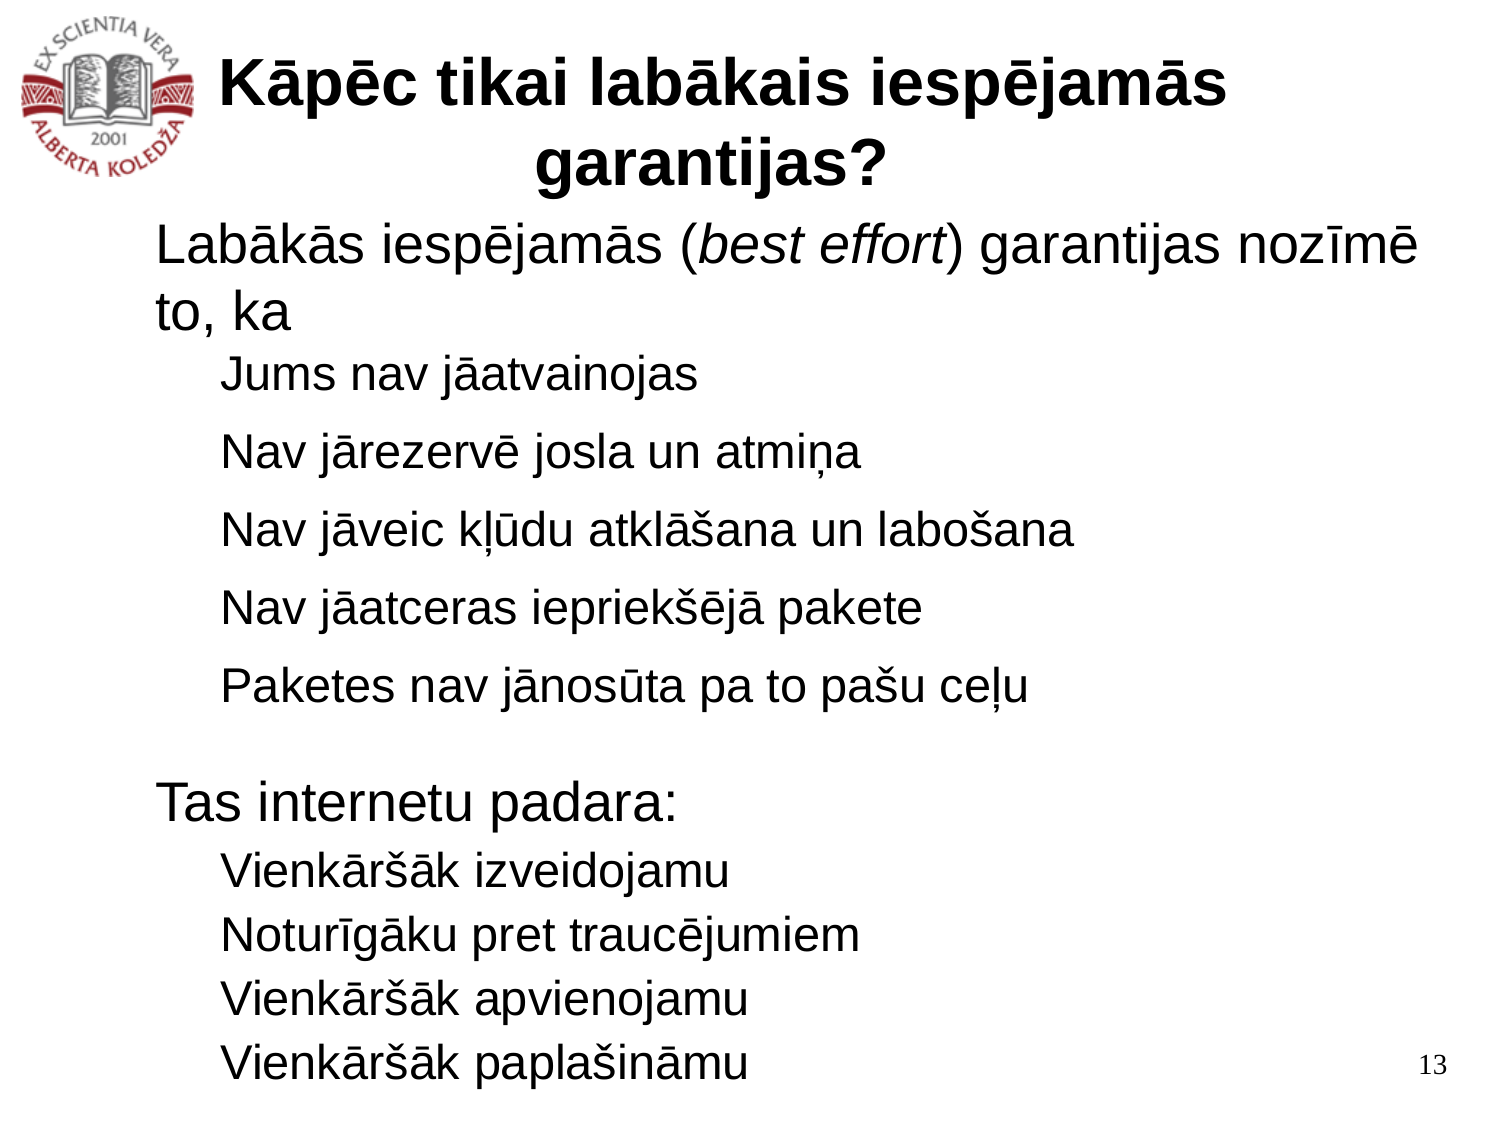

# Kāpēc tikai labākais iespējamās garantijas?
Labākās iespējamās (best effort) garantijas nozīmē to, ka
Jums nav jāatvainojas
Nav jārezervē josla un atmiņa
Nav jāveic kļūdu atklāšana un labošana
Nav jāatceras iepriekšējā pakete
Paketes nav jānosūta pa to pašu ceļu
Tas internetu padara:
Vienkāršāk izveidojamu
Noturīgāku pret traucējumiem
Vienkāršāk apvienojamu
Vienkāršāk paplašināmu
12